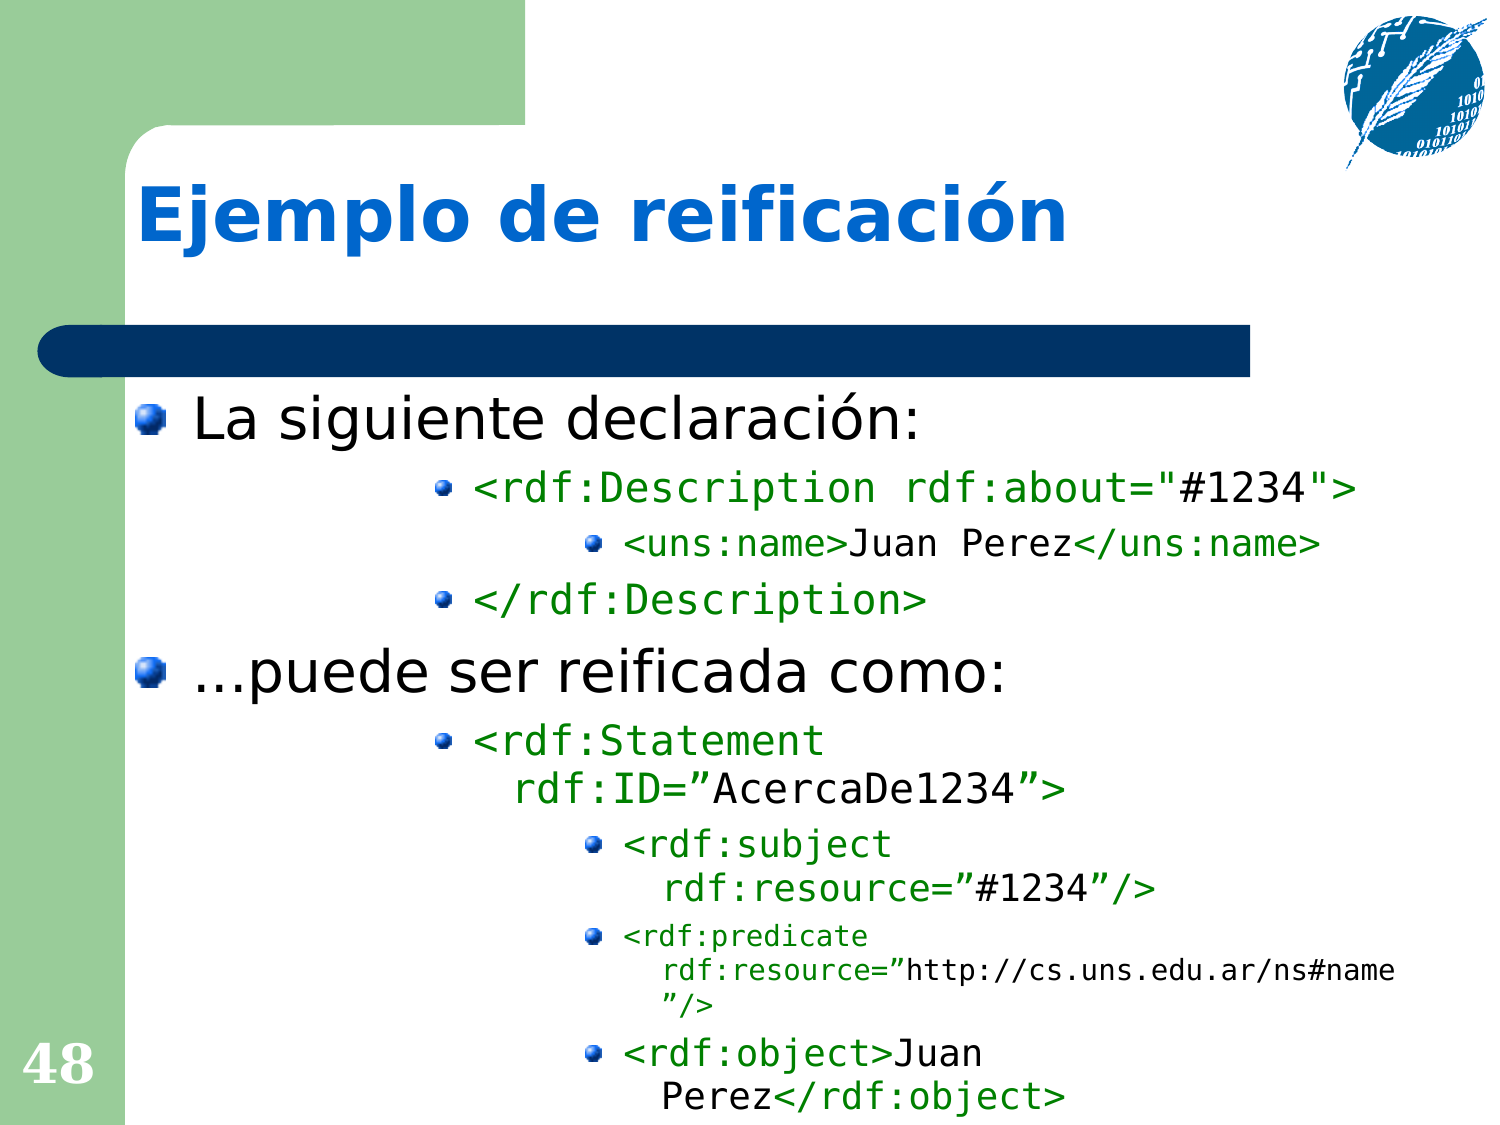

# Ejemplo de reificación
La siguiente declaración:
<rdf:Description rdf:about="#1234">
<uns:name>Juan Perez</uns:name>
</rdf:Description>
...puede ser reificada como:
<rdf:Statement rdf:ID=”AcercaDe1234”>
<rdf:subject rdf:resource=”#1234”/>
<rdf:predicate rdf:resource=”http://cs.uns.edu.ar/ns#name”/>
<rdf:object>Juan Perez</rdf:object>
</rdf:Statement>
48